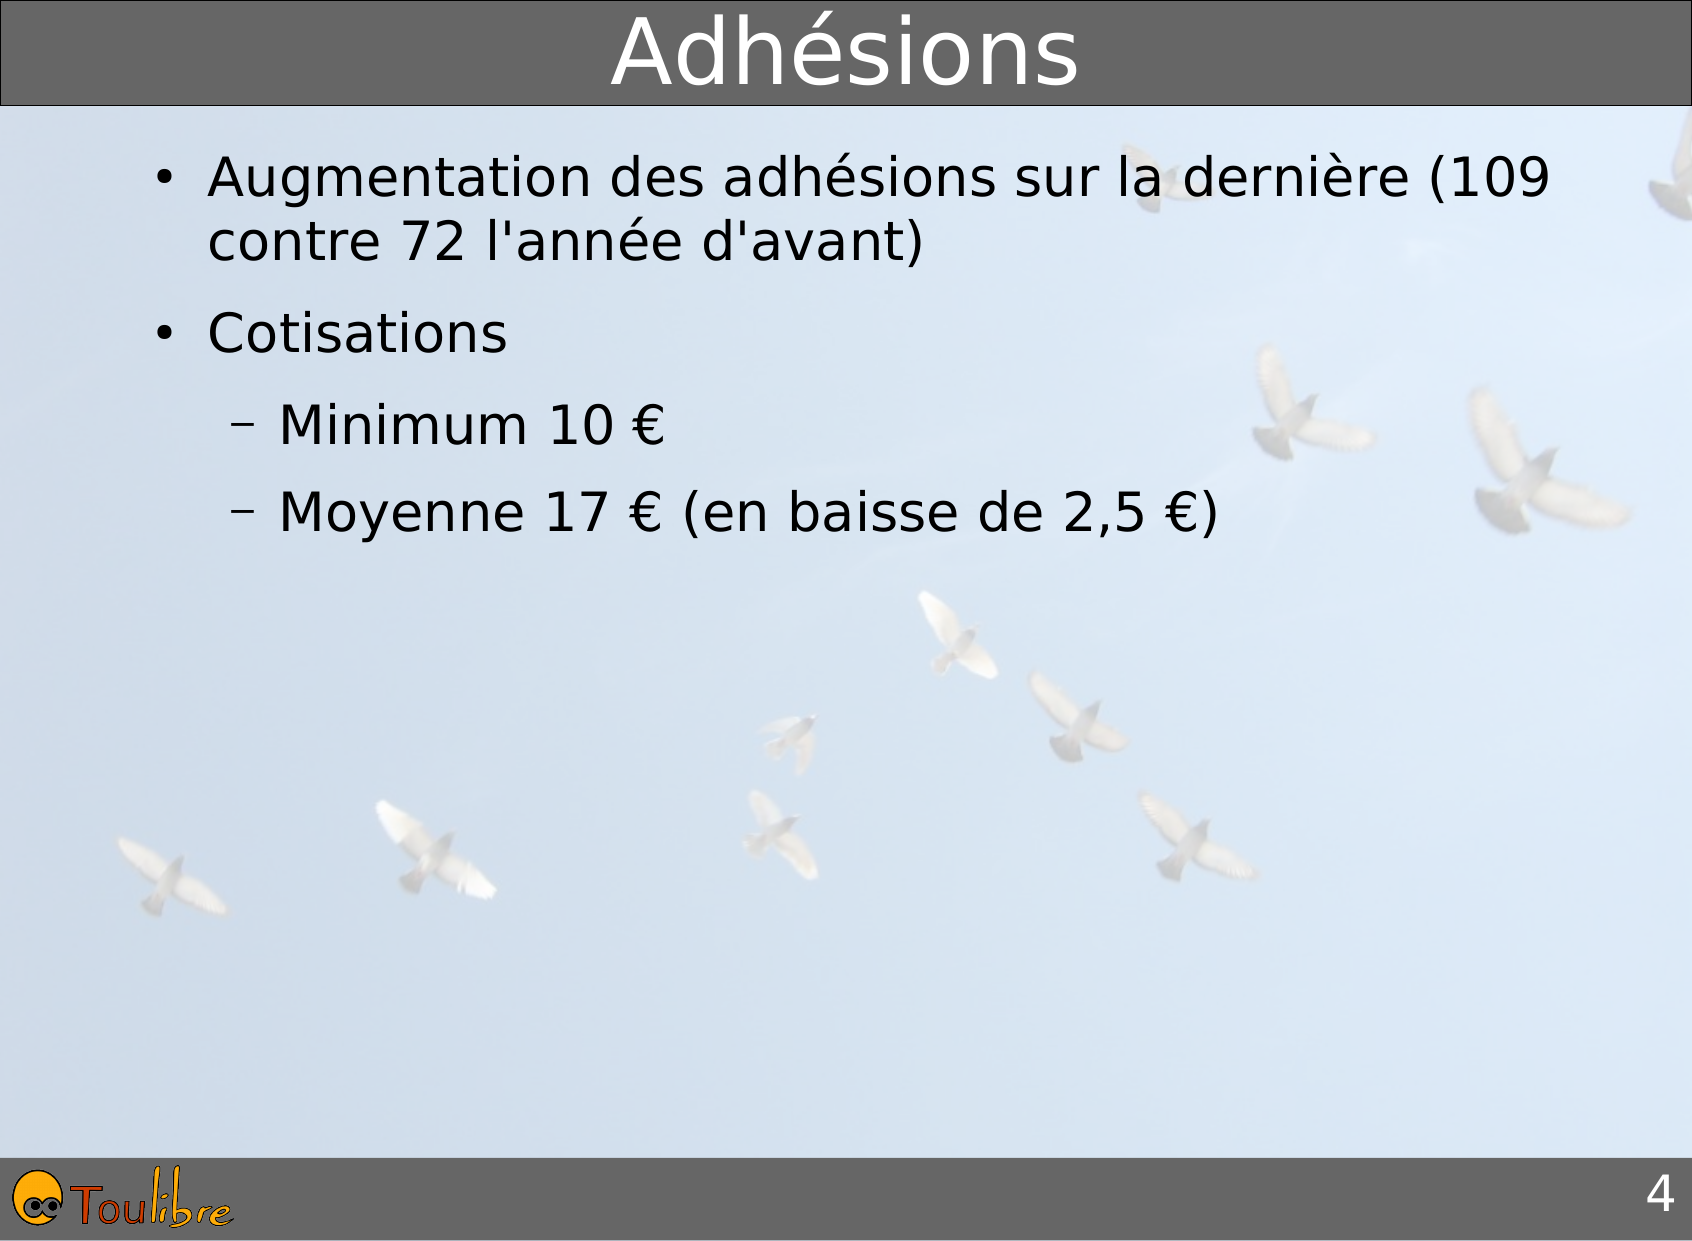

# Adhésions
Augmentation des adhésions sur la dernière (109 contre 72 l'année d'avant)
Cotisations
Minimum 10 €
Moyenne 17 € (en baisse de 2,5 €)